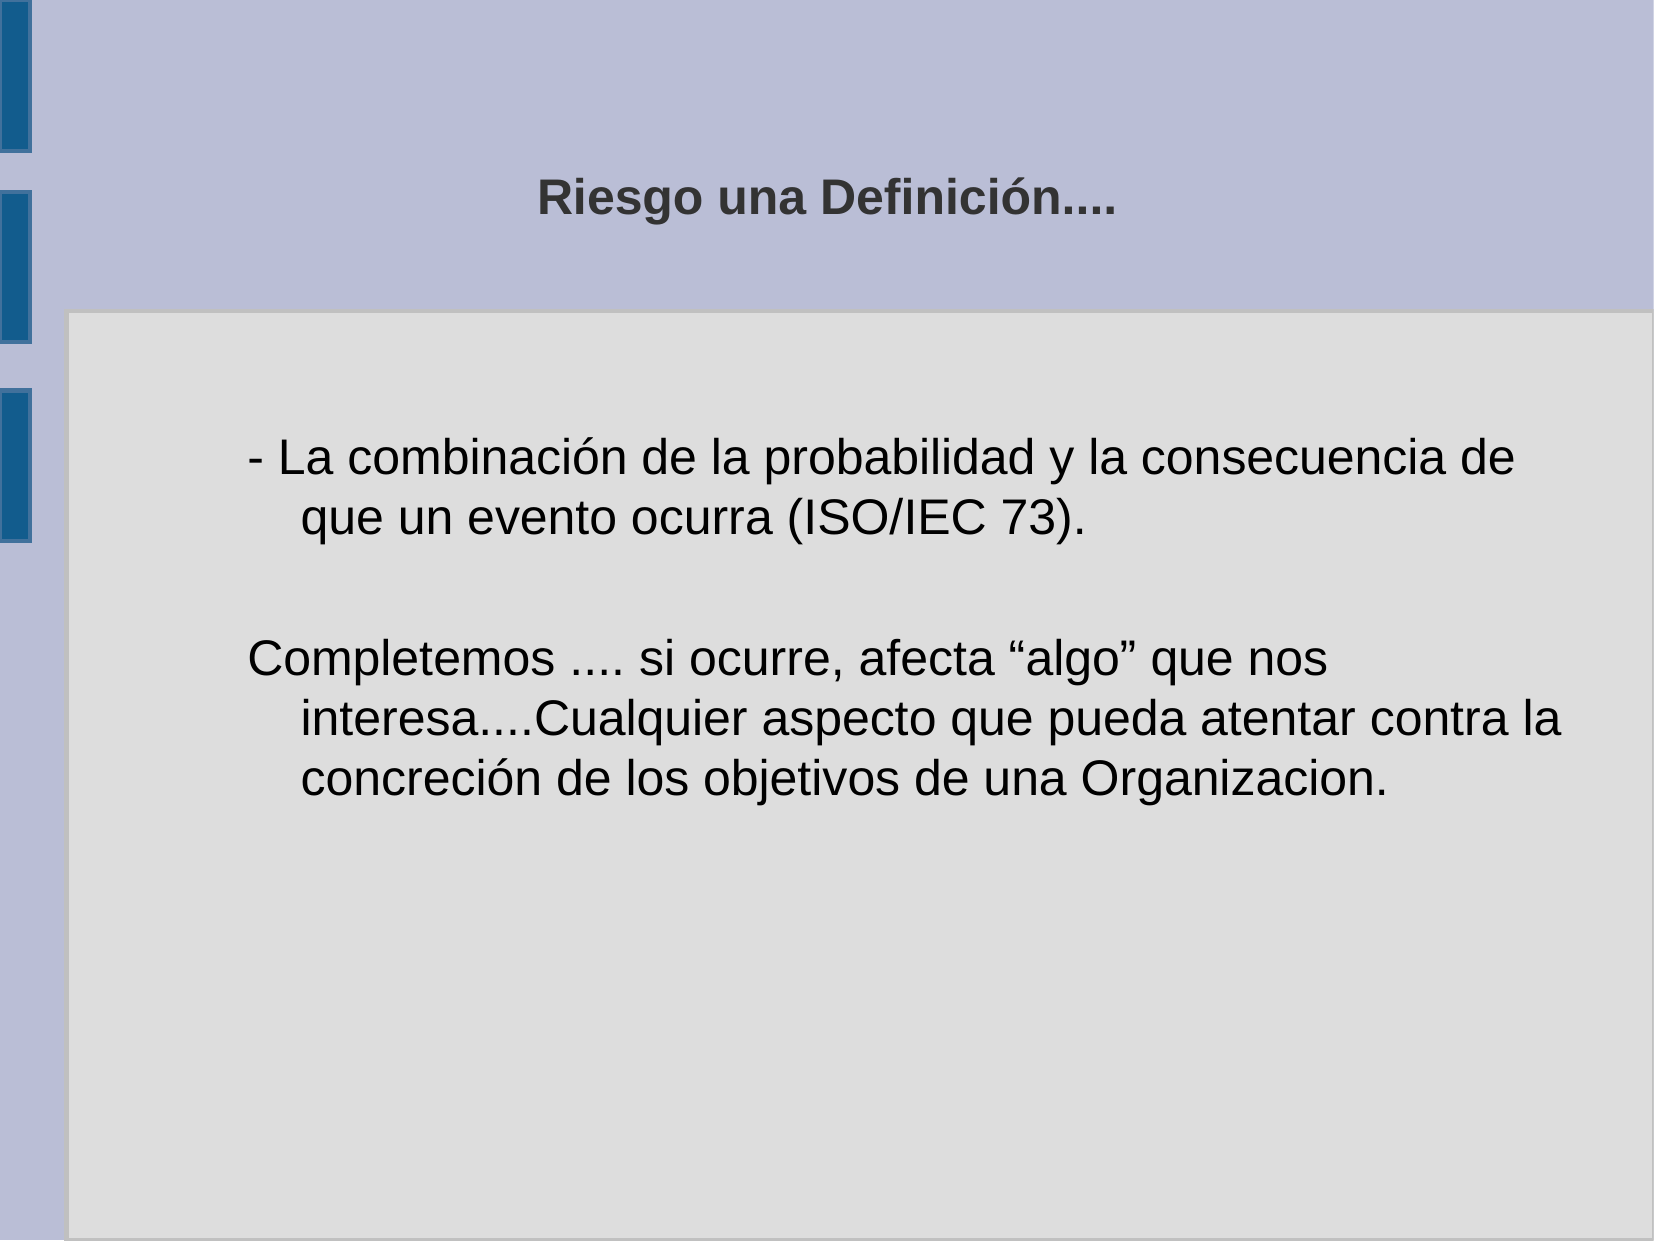

# Riesgo una Definición....
- La combinación de la probabilidad y la consecuencia de que un evento ocurra (ISO/IEC 73).
Completemos .... si ocurre, afecta “algo” que nos interesa....Cualquier aspecto que pueda atentar contra la concreción de los objetivos de una Organizacion.